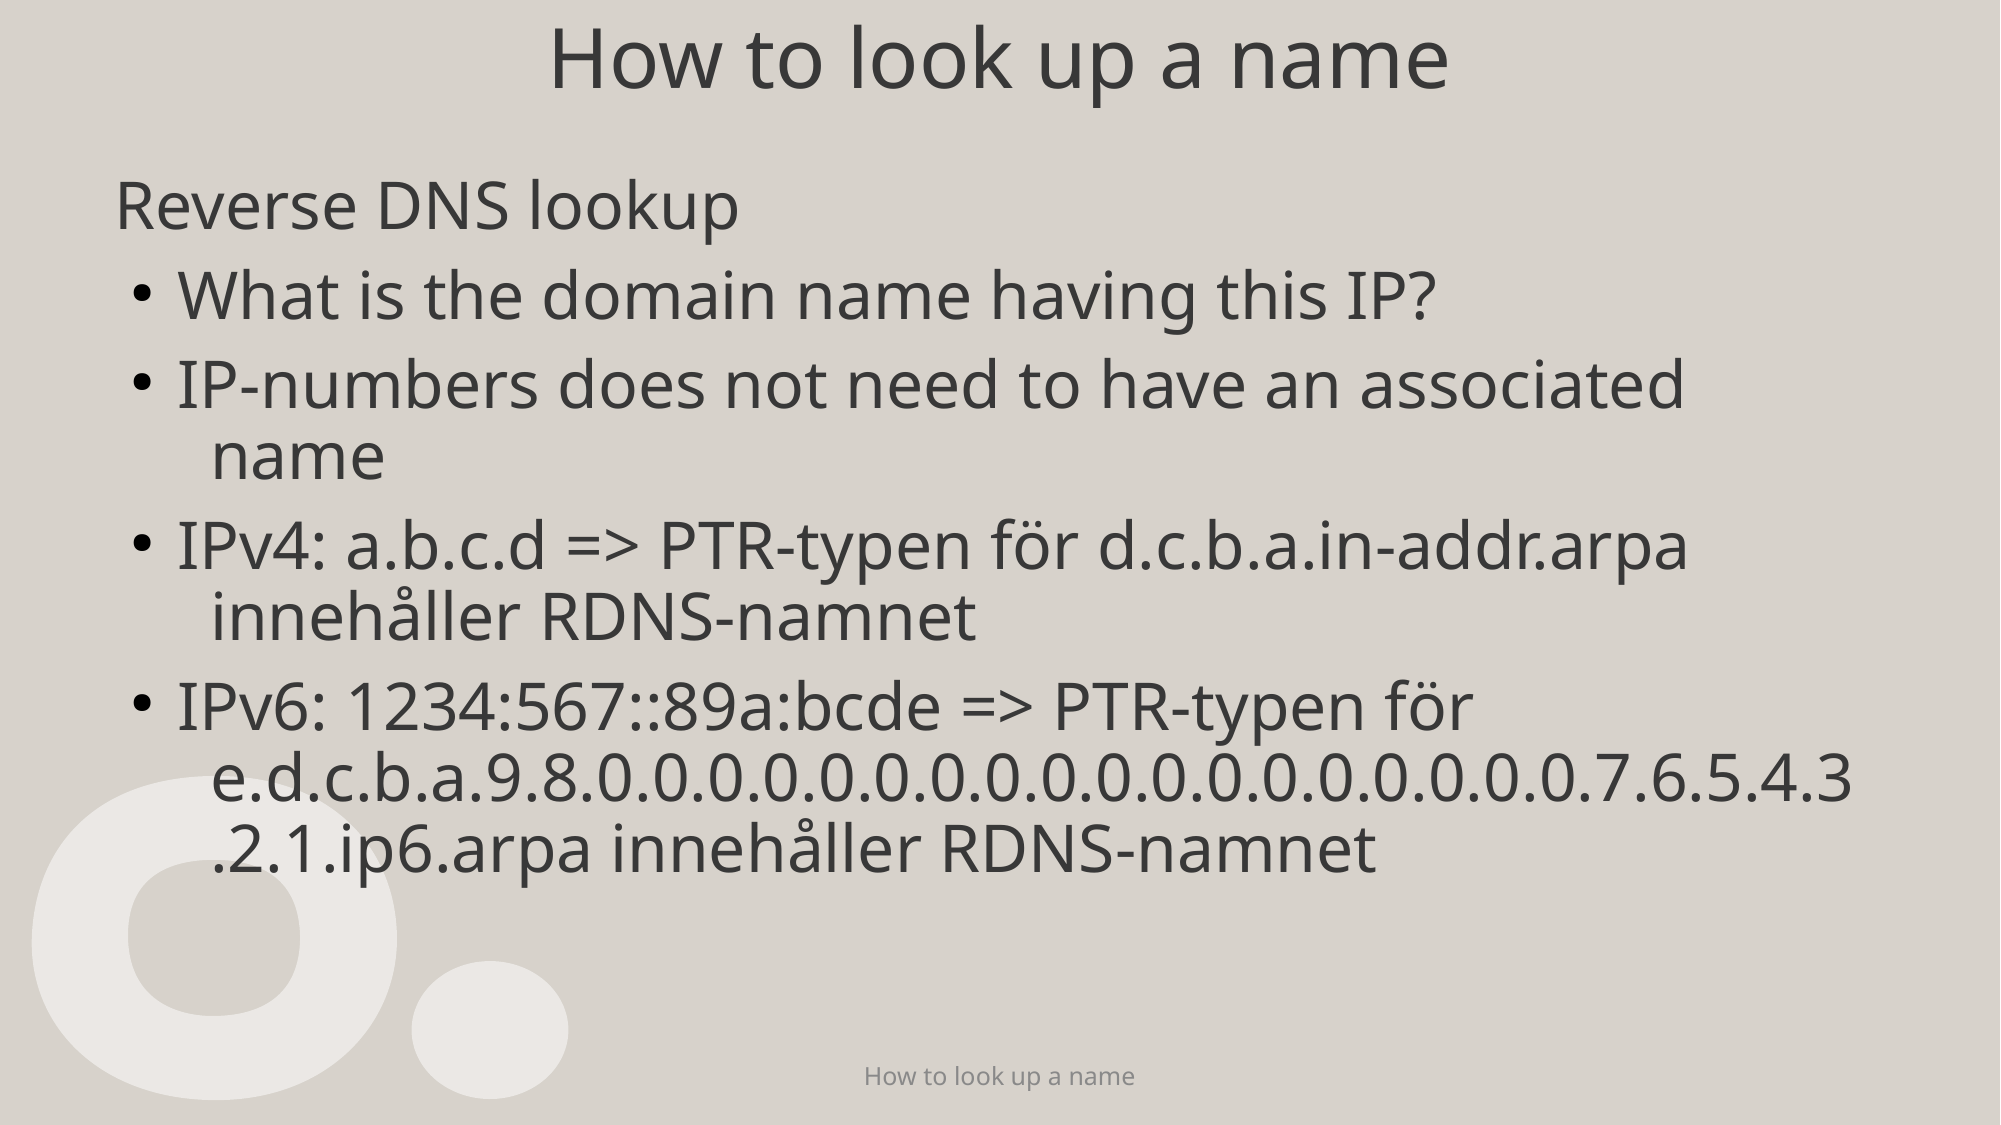

How to look up a name
# Reverse DNS lookup
What is the domain name having this IP?
IP-numbers does not need to have an associated name
IPv4: a.b.c.d => PTR-typen för d.c.b.a.in-addr.arpa innehåller RDNS-namnet
IPv6: 1234:567::89a:bcde => PTR-typen för e.d.c.b.a.9.8.0.0.0.0.0.0.0.0.0.0.0.0.0.0.0.0.0.0.7.6.5.4.3.2.1.ip6.arpa innehåller RDNS-namnet
How to look up a name